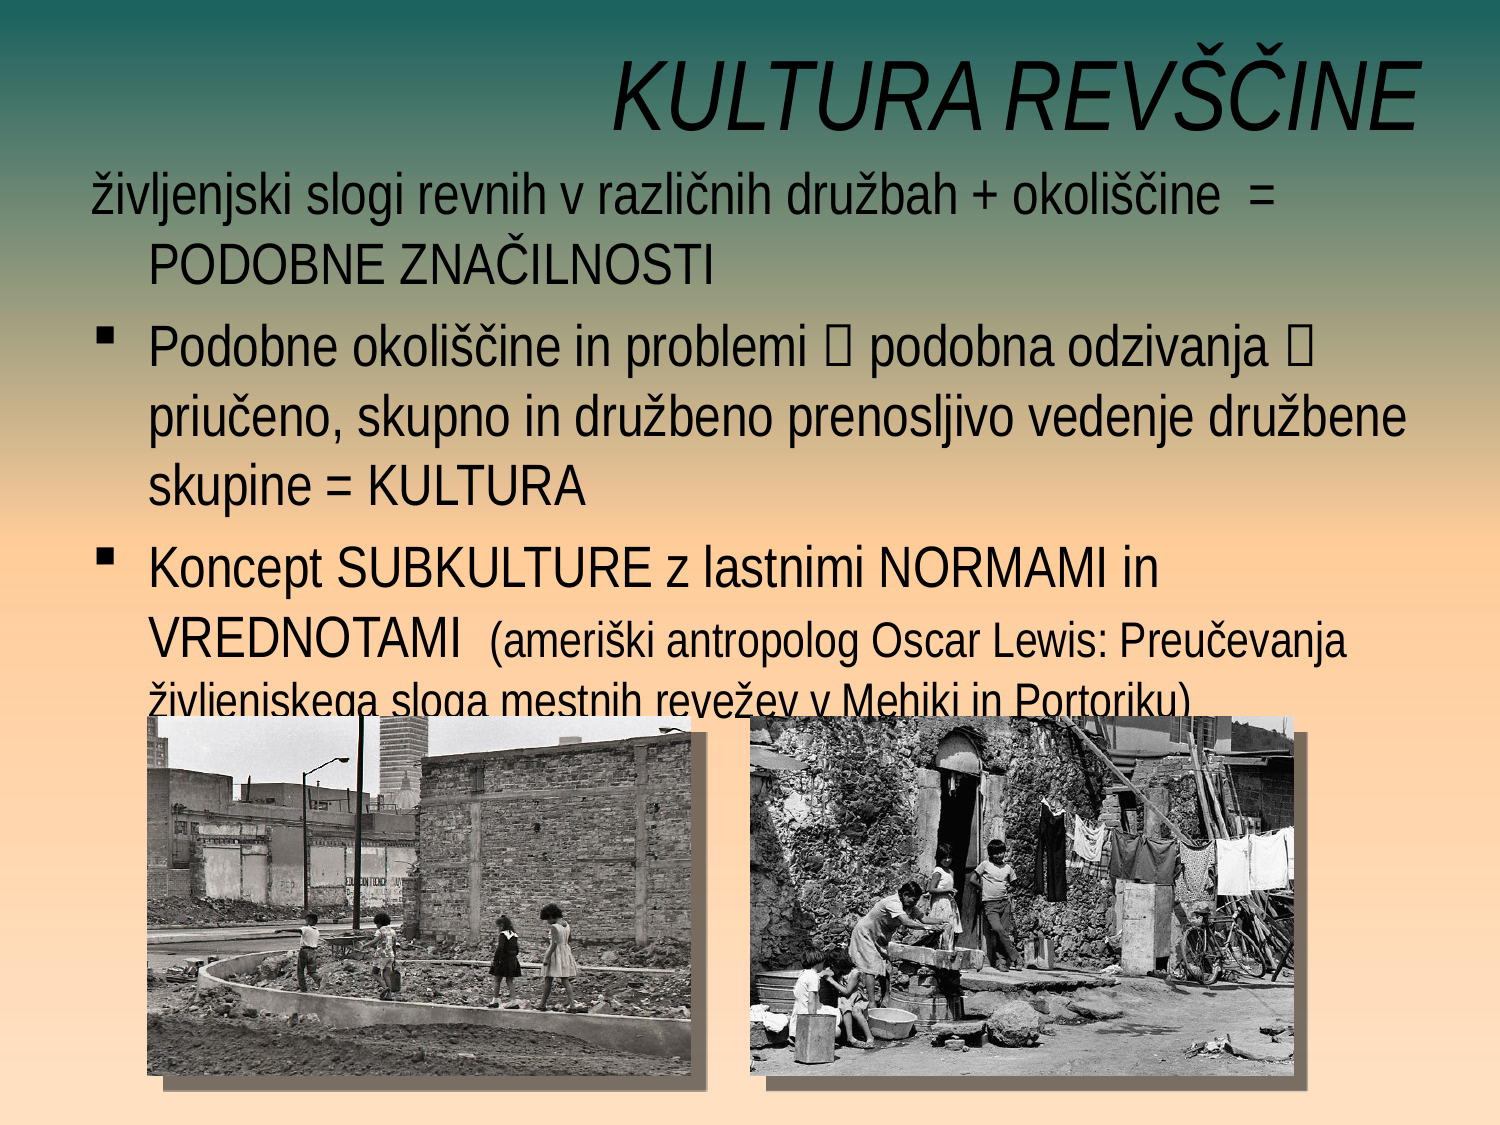

# KULTURA REVŠČINE
življenjski slogi revnih v različnih družbah + okoliščine = PODOBNE ZNAČILNOSTI
Podobne okoliščine in problemi  podobna odzivanja  priučeno, skupno in družbeno prenosljivo vedenje družbene skupine = KULTURA
Koncept SUBKULTURE z lastnimi NORMAMI in VREDNOTAMI (ameriški antropolog Oscar Lewis: Preučevanja življenjskega sloga mestnih revežev v Mehiki in Portoriku)